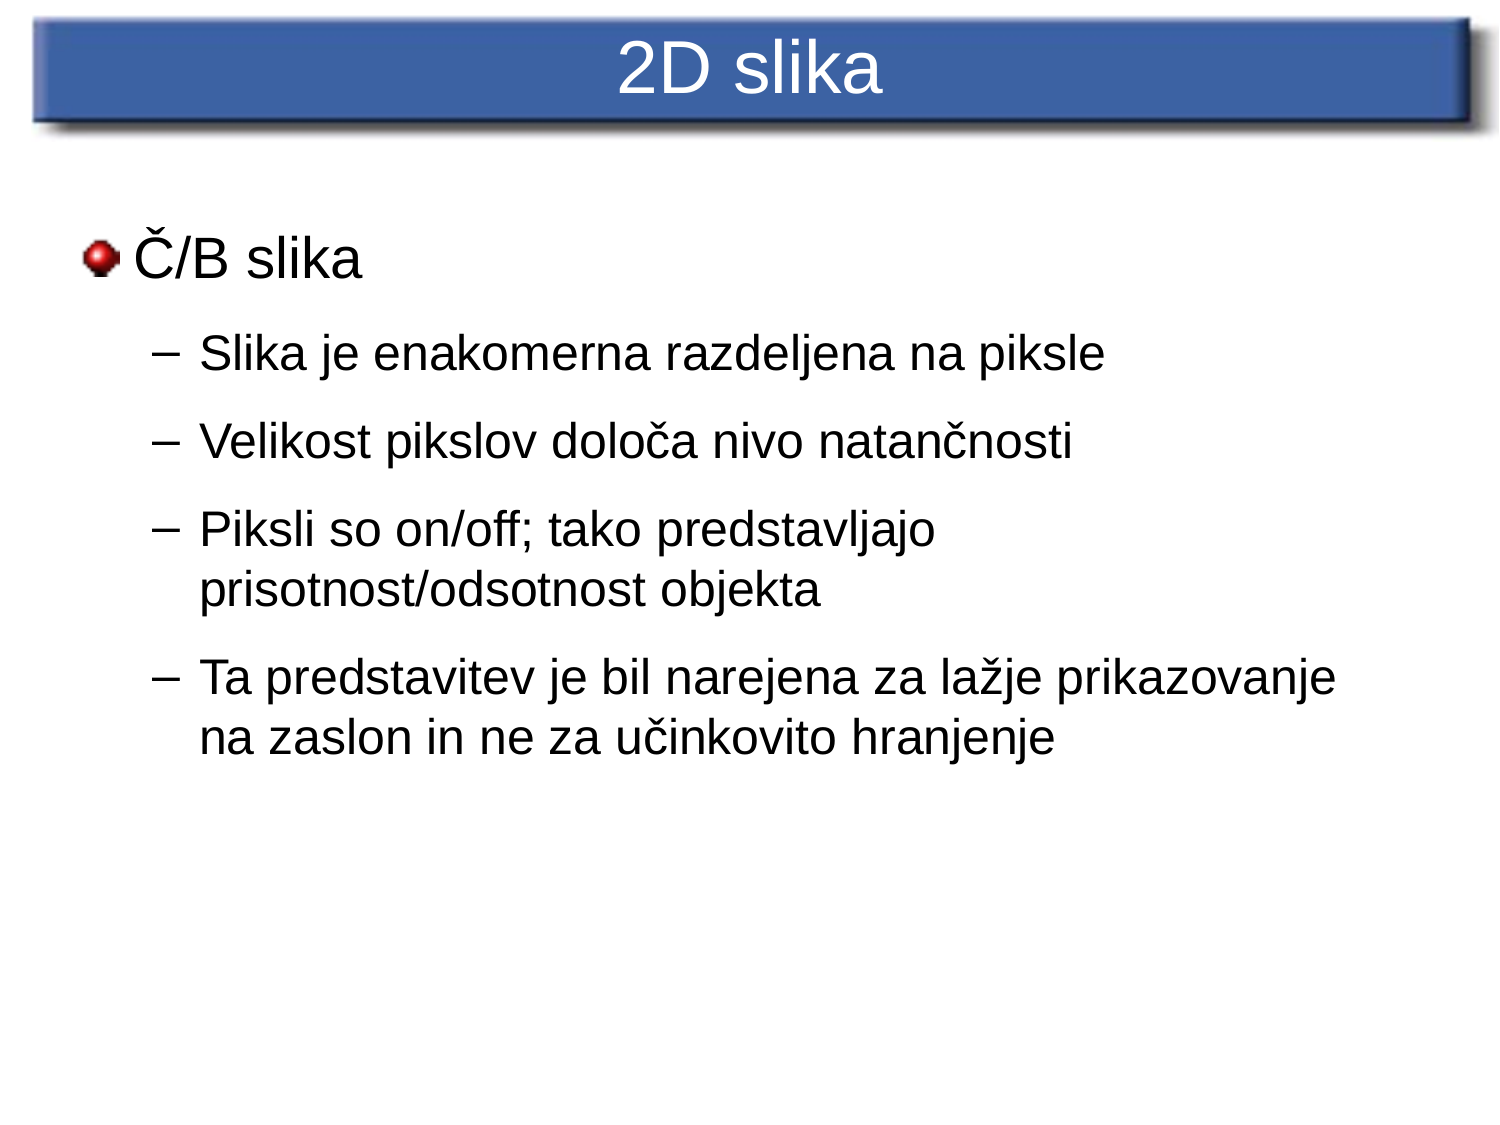

# 2D slika
Č/B slika
Slika je enakomerna razdeljena na piksle
Velikost pikslov določa nivo natančnosti
Piksli so on/off; tako predstavljajo prisotnost/odsotnost objekta
Ta predstavitev je bil narejena za lažje prikazovanje na zaslon in ne za učinkovito hranjenje